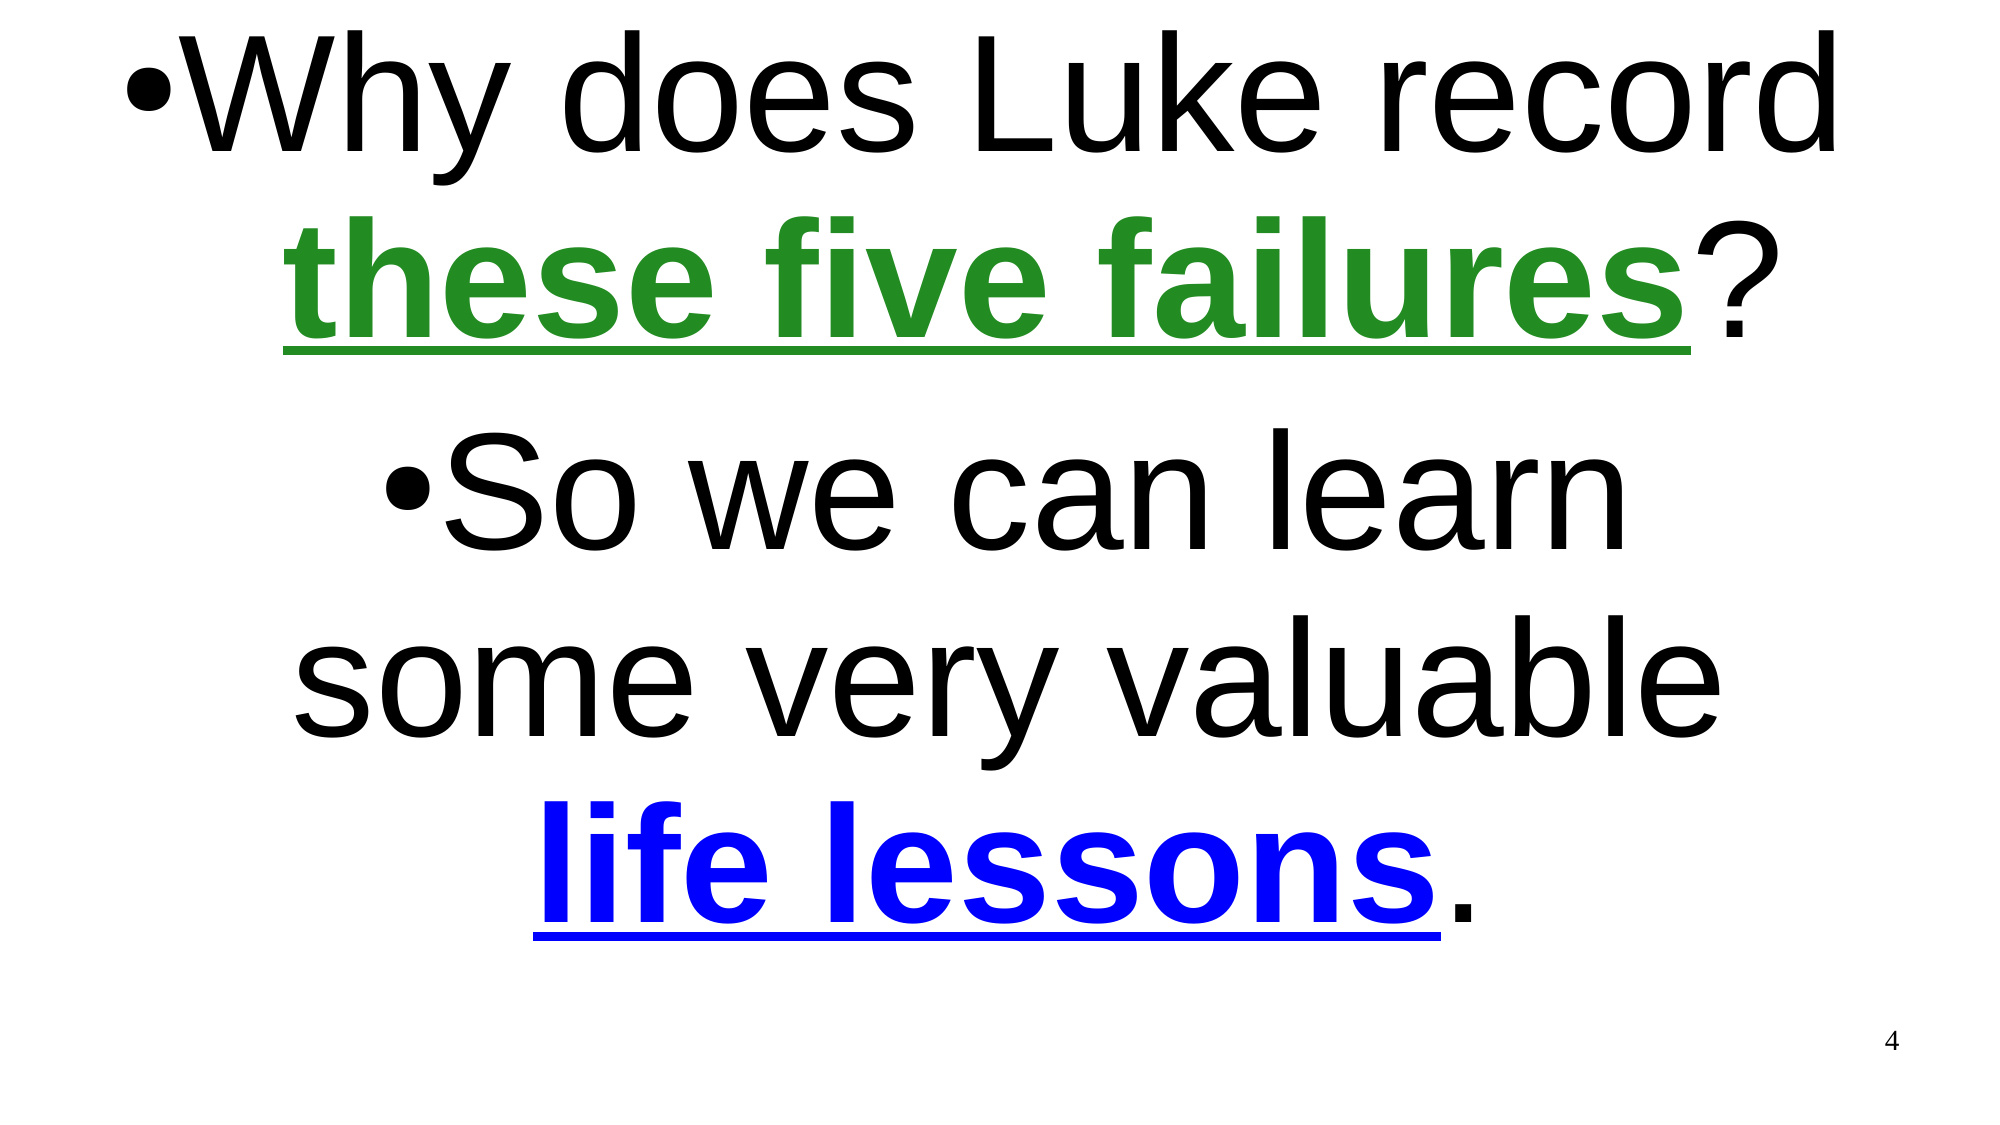

# Why does Luke record these five failures?
So we can learn
some very valuable
life lessons.
4